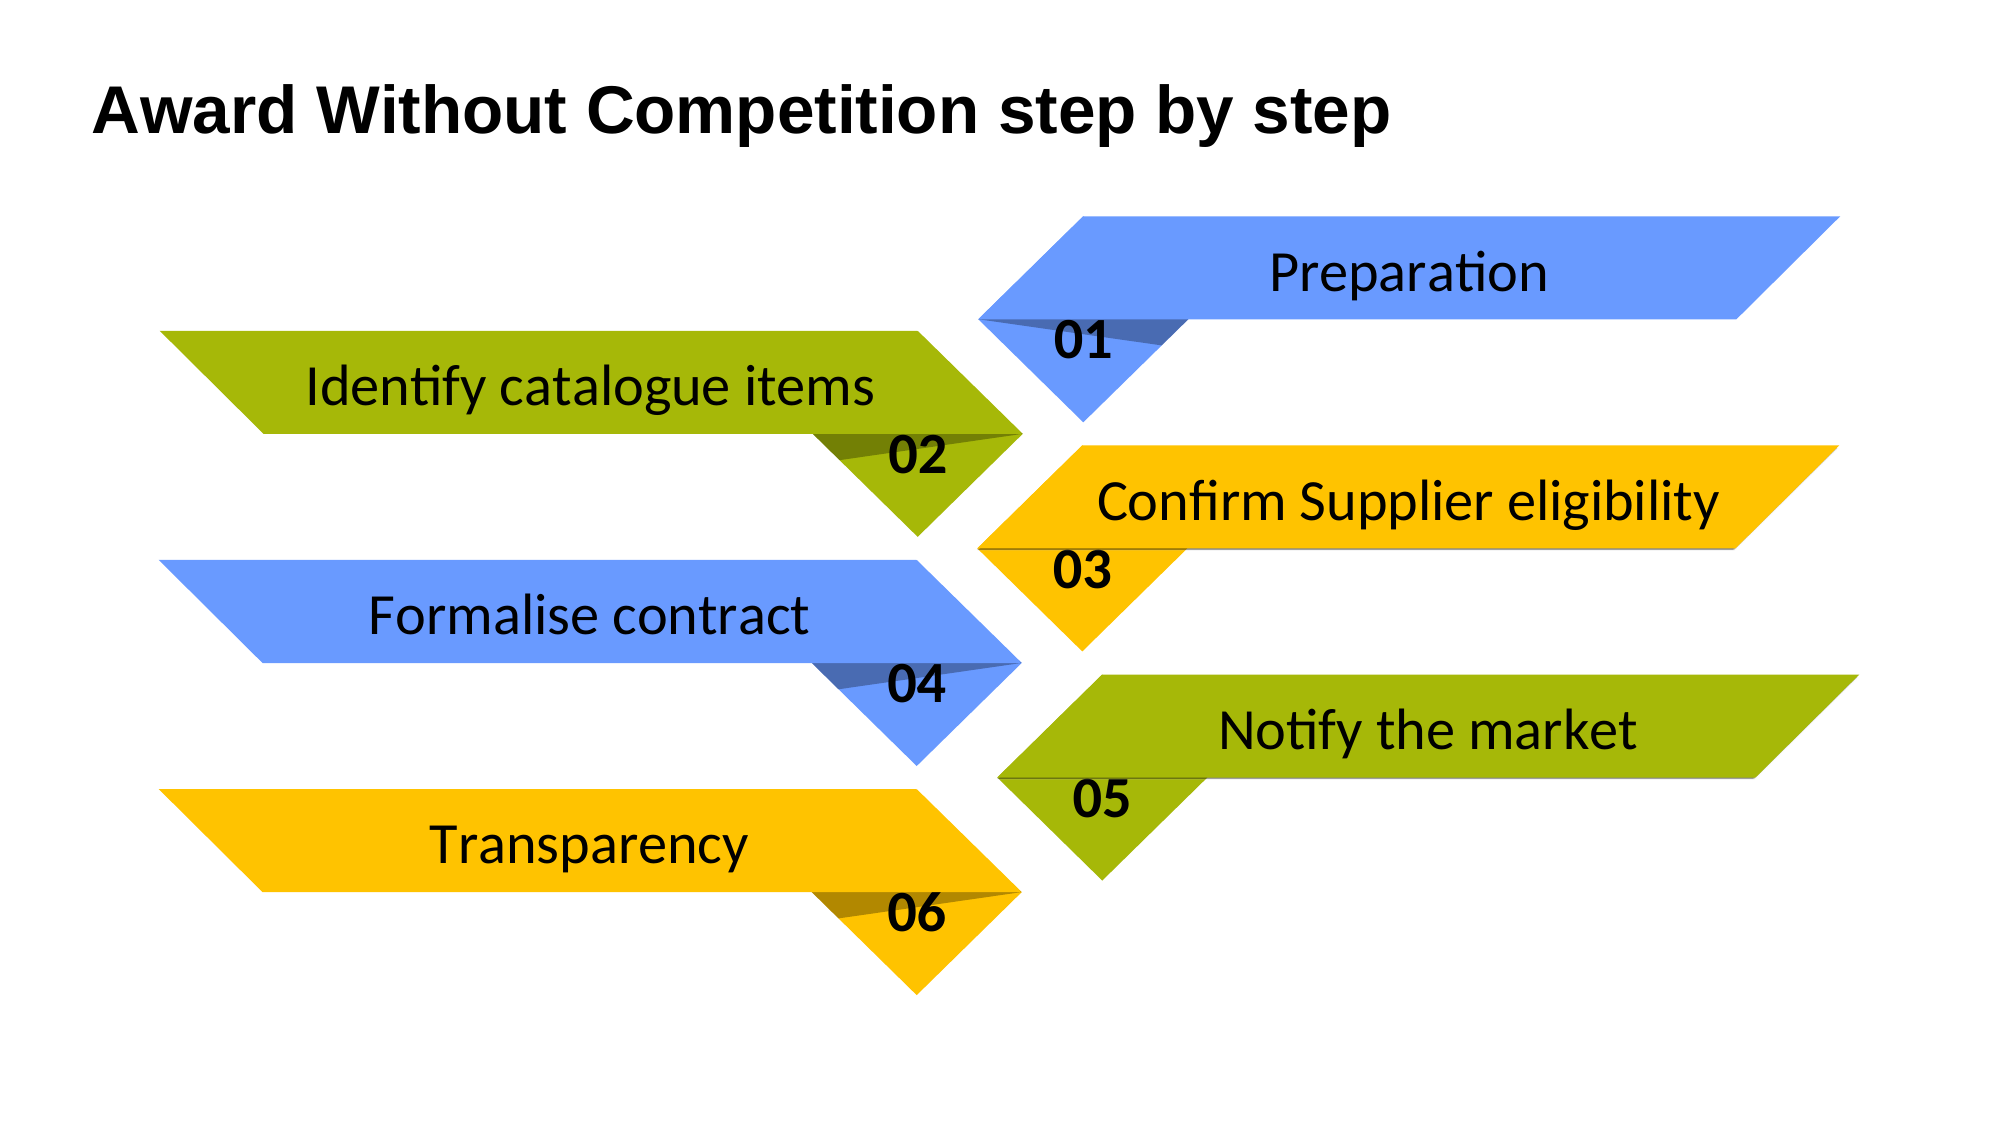

# Award Without Competition step by step
Preparation
01
Identify catalogue items
02
03
Confirm Supplier eligibility
Formalise contract
04
05
Notify the market
Transparency
06